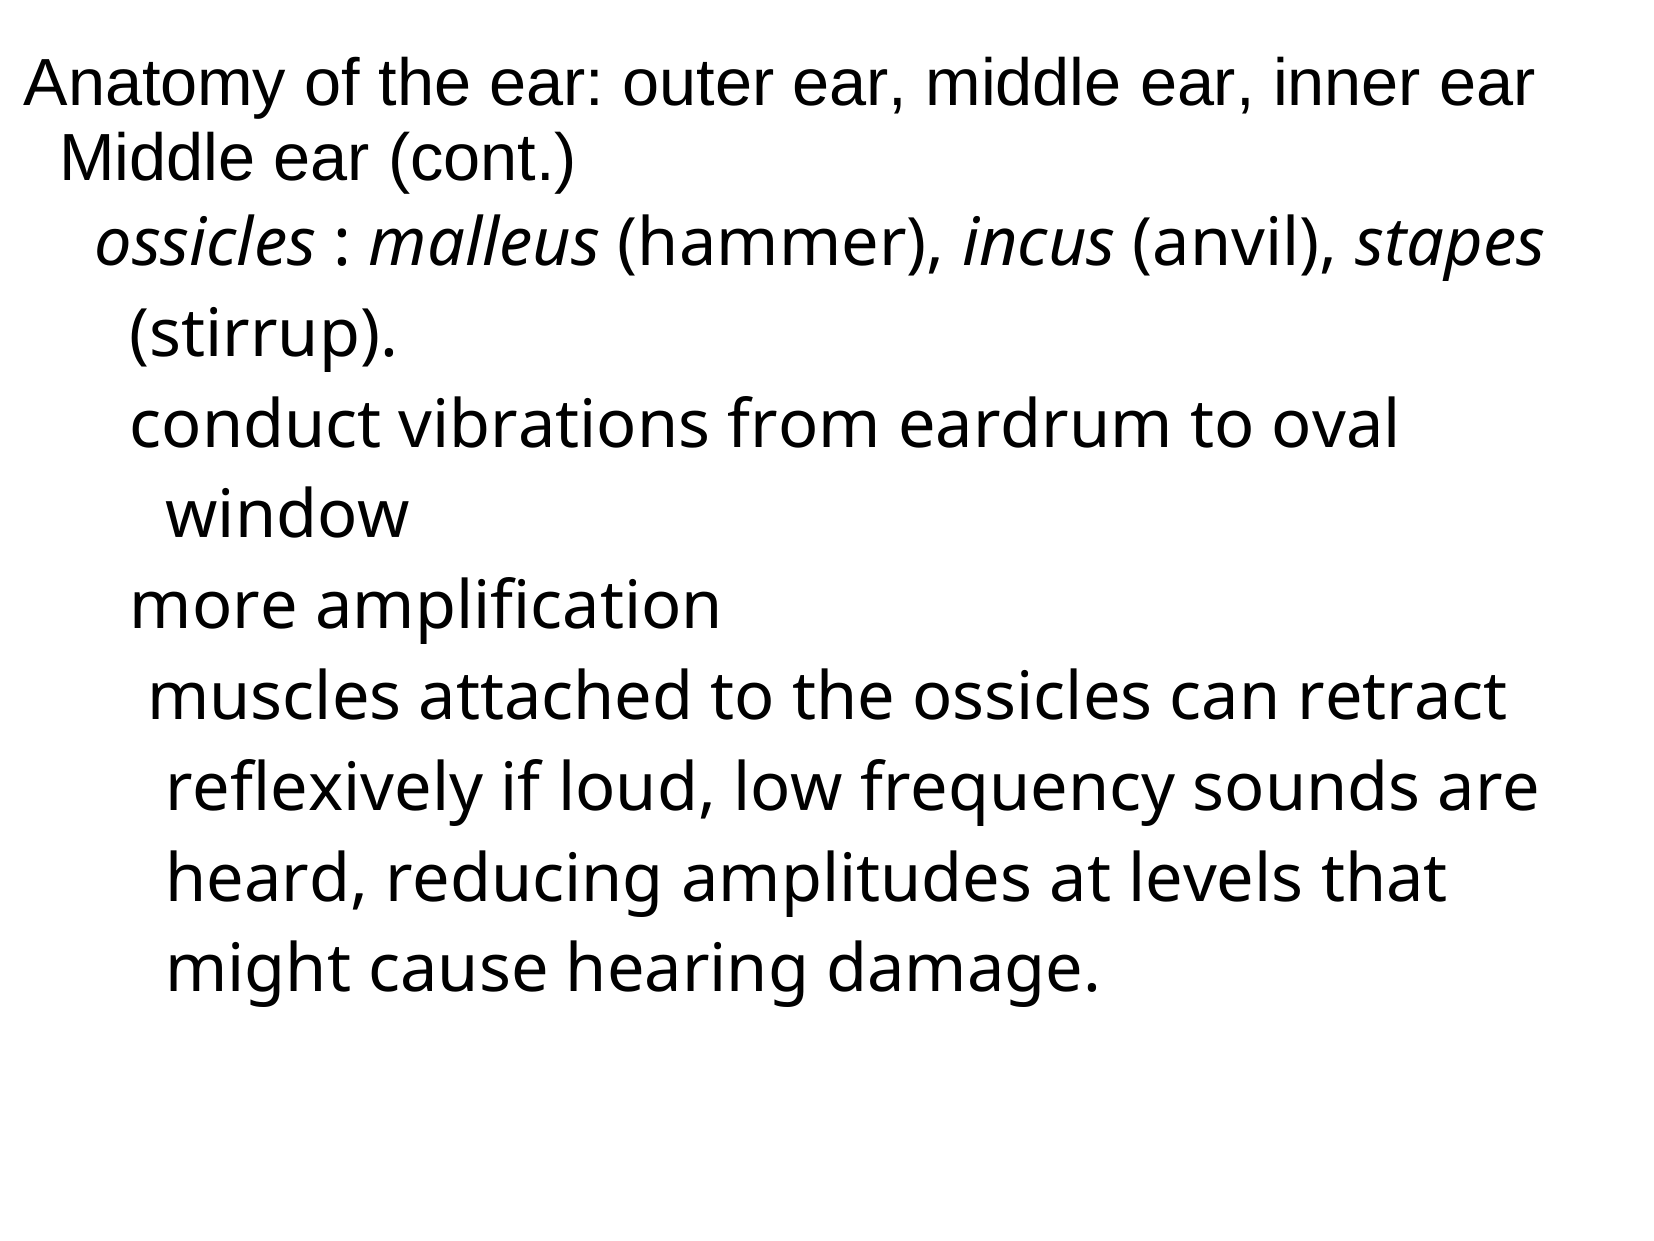

Anatomy of the ear: outer ear, middle ear, inner ear
Middle ear (cont.)
ossicles : malleus (hammer), incus (anvil), stapes (stirrup).
conduct vibrations from eardrum to oval window
more amplification
 muscles attached to the ossicles can retract reflexively if loud, low frequency sounds are heard, reducing amplitudes at levels that might cause hearing damage.